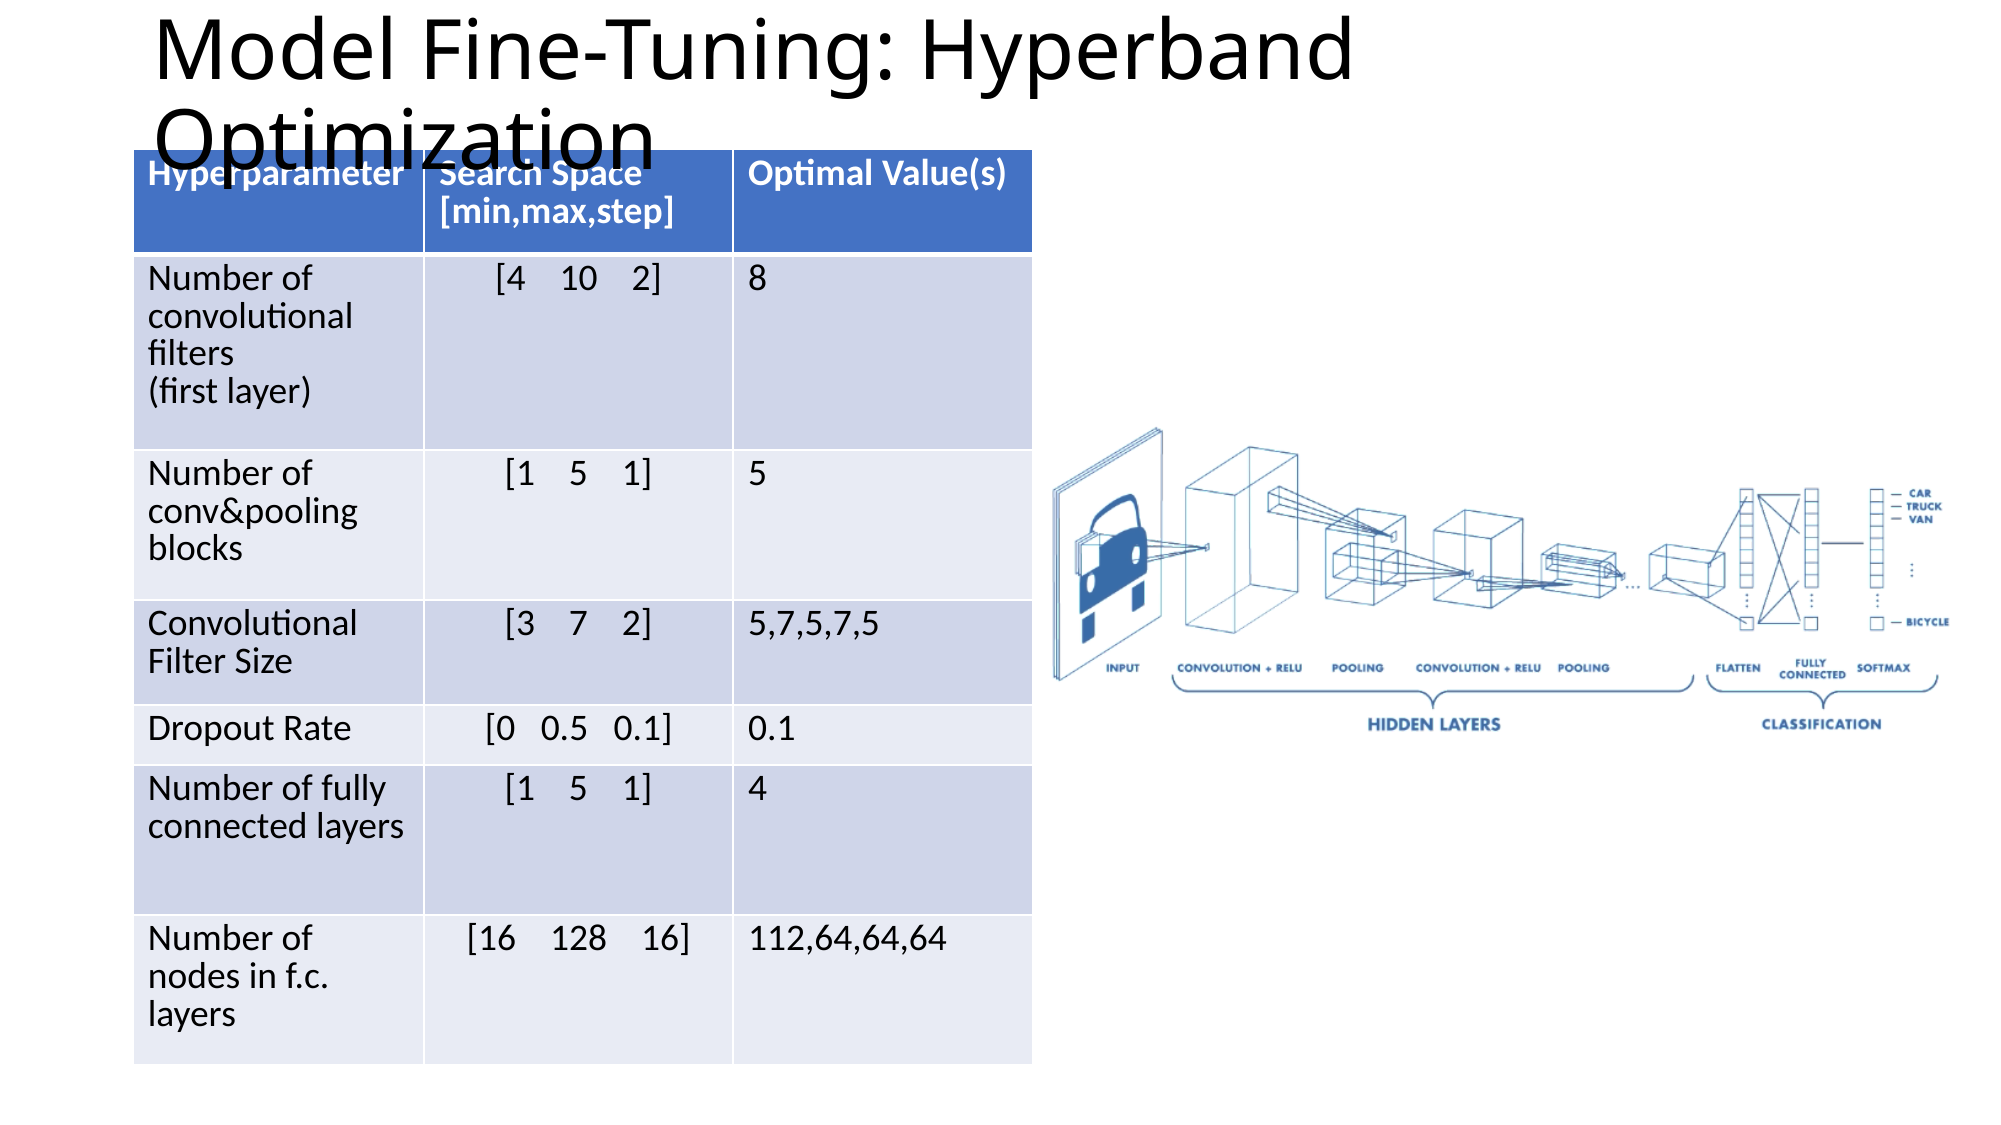

# Model Fine-Tuning: Hyperband Optimization
| Hyperparameter | Search Space [min,max,step] | Optimal Value(s) |
| --- | --- | --- |
| Number of convolutional filters (first layer) | [4 10 2] | 8 |
| Number of conv&pooling blocks | [1 5 1] | 5 |
| Convolutional Filter Size | [3 7 2] | 5,7,5,7,5 |
| Dropout Rate | [0 0.5 0.1] | 0.1 |
| Number of fully connected layers | [1 5 1] | 4 |
| Number of nodes in f.c. layers | [16 128 16] | 112,64,64,64 |